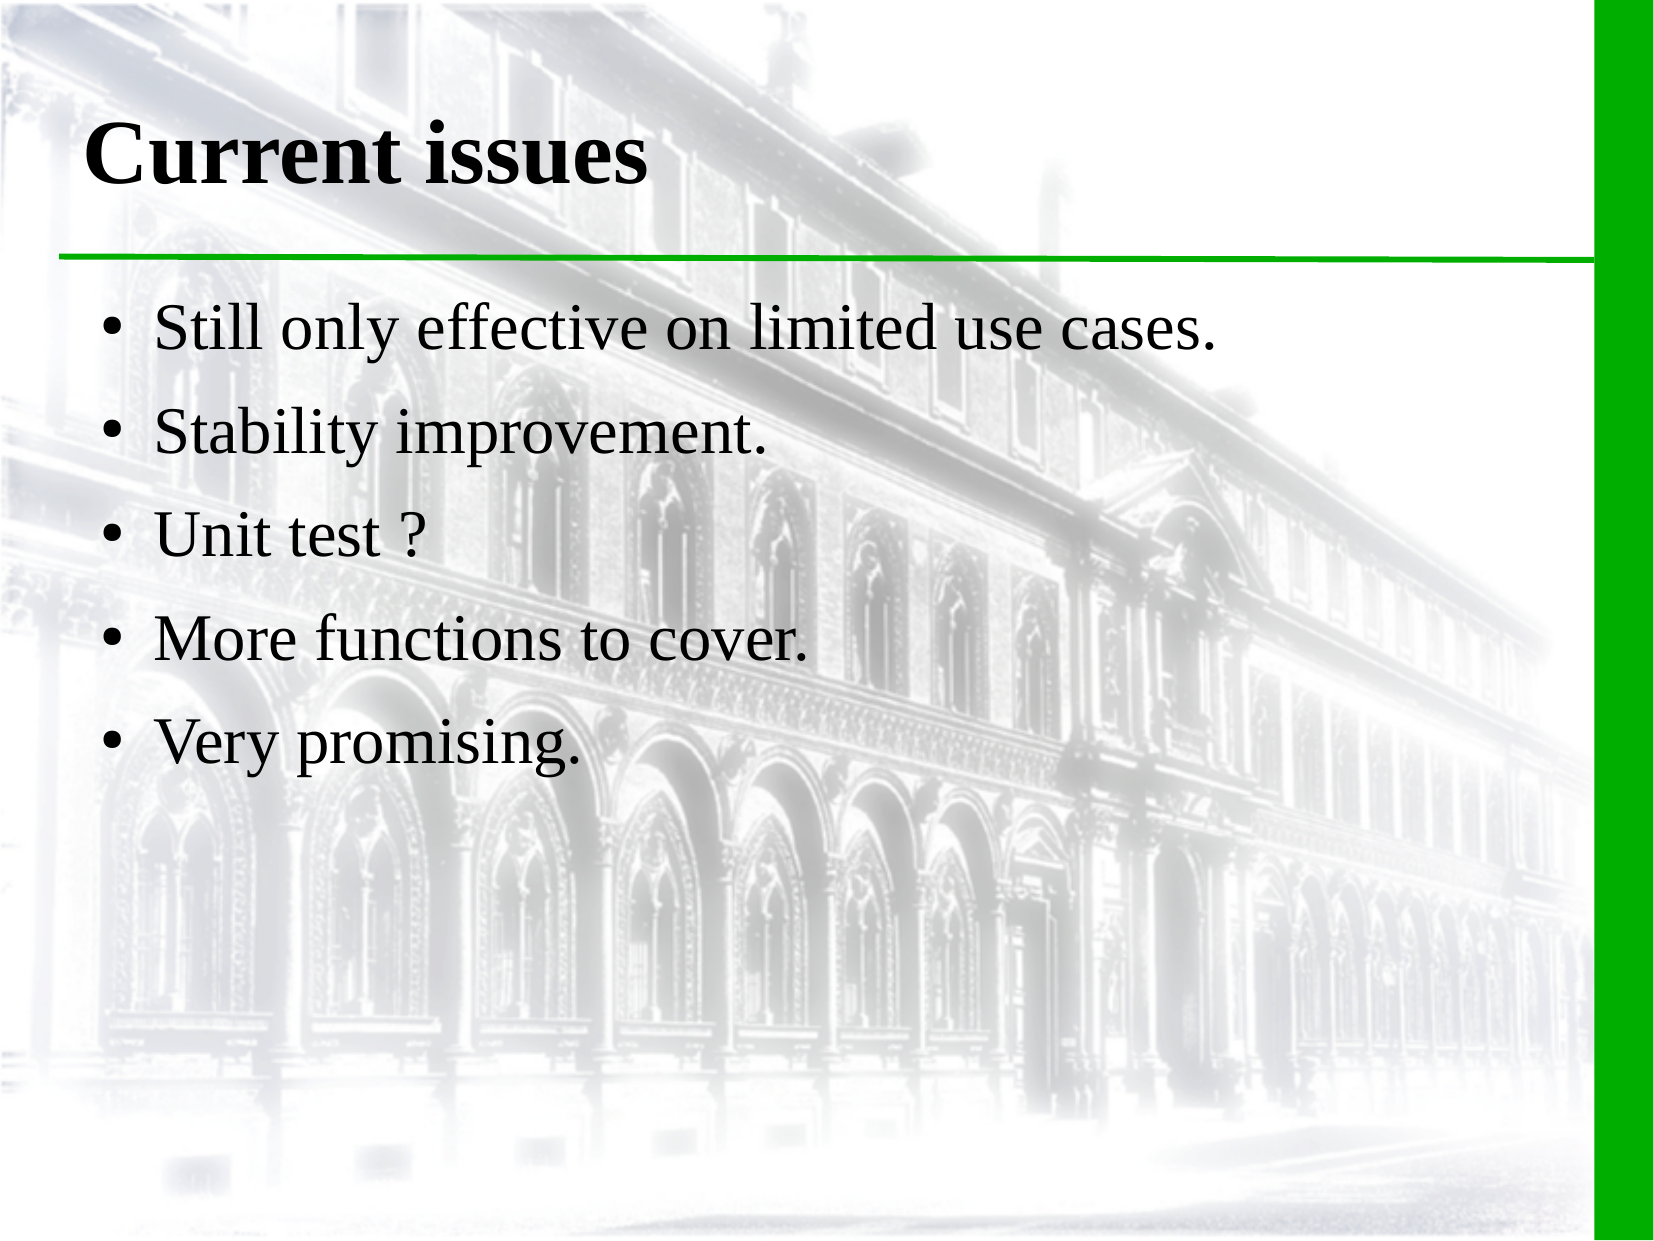

# Current issues
Still only effective on limited use cases.
Stability improvement.
Unit test ?
More functions to cover.
Very promising.